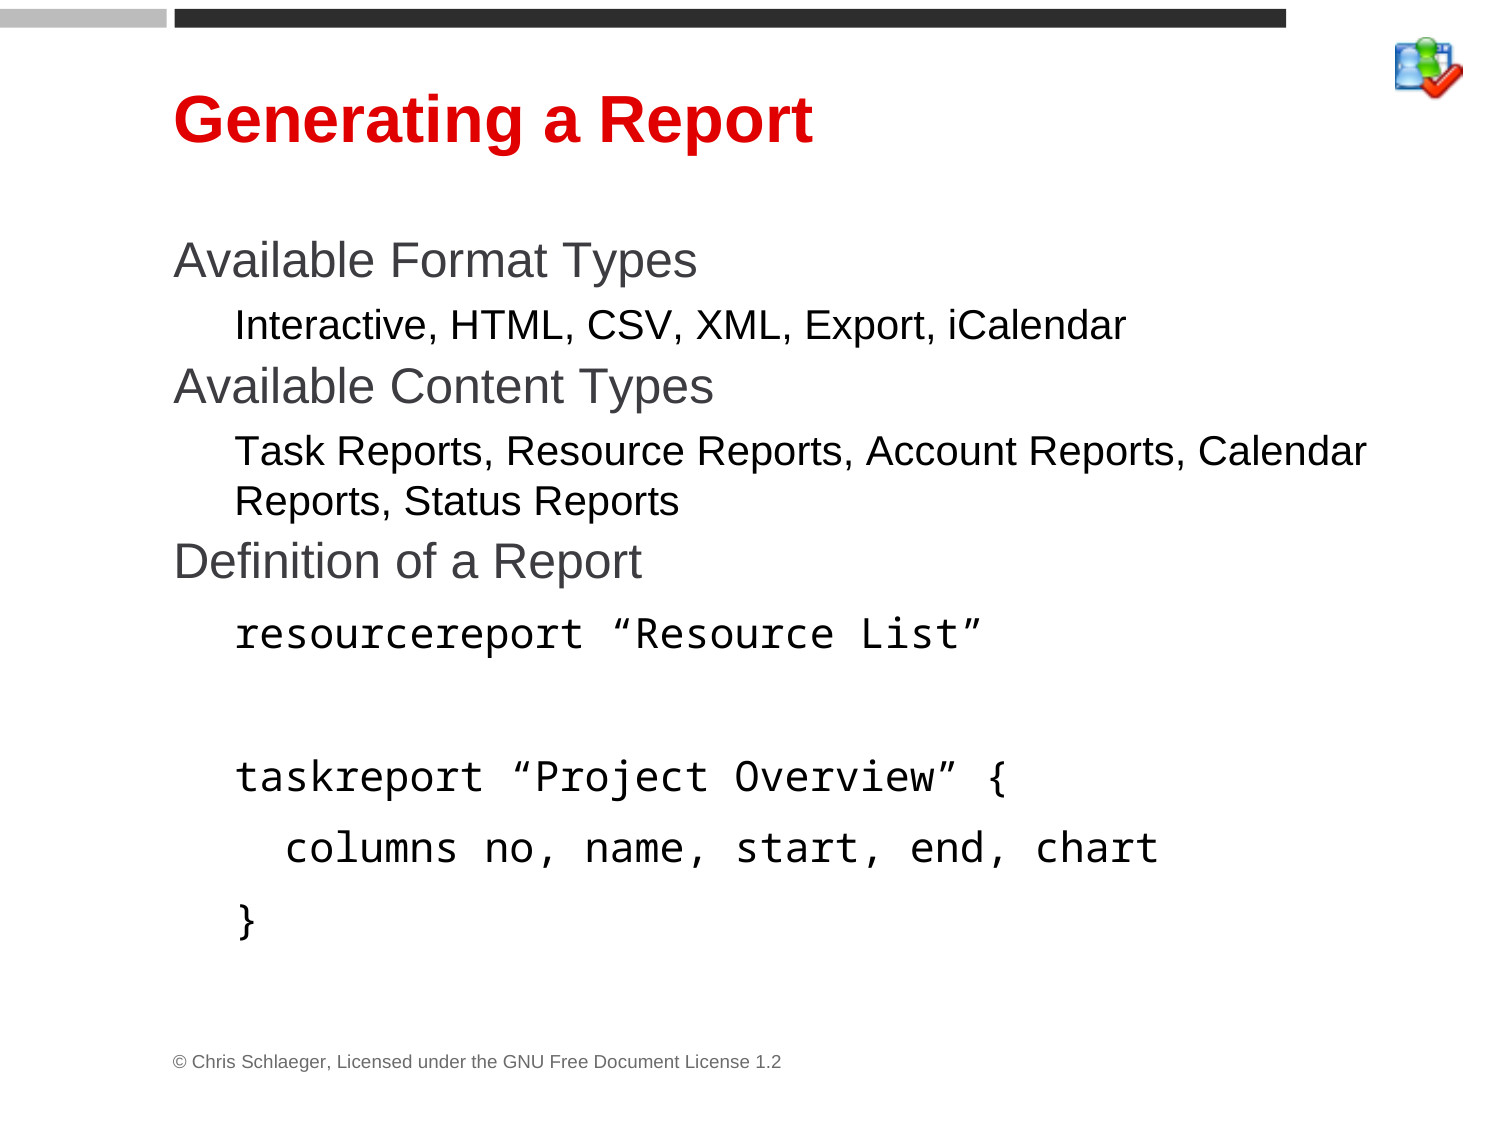

# Generating a Report
 Available Format Types
Interactive, HTML, CSV, XML, Export, iCalendar
 Available Content Types
Task Reports, Resource Reports, Account Reports, Calendar Reports, Status Reports
 Definition of a Report
resourcereport “Resource List”
taskreport “Project Overview” {
 columns no, name, start, end, chart
}